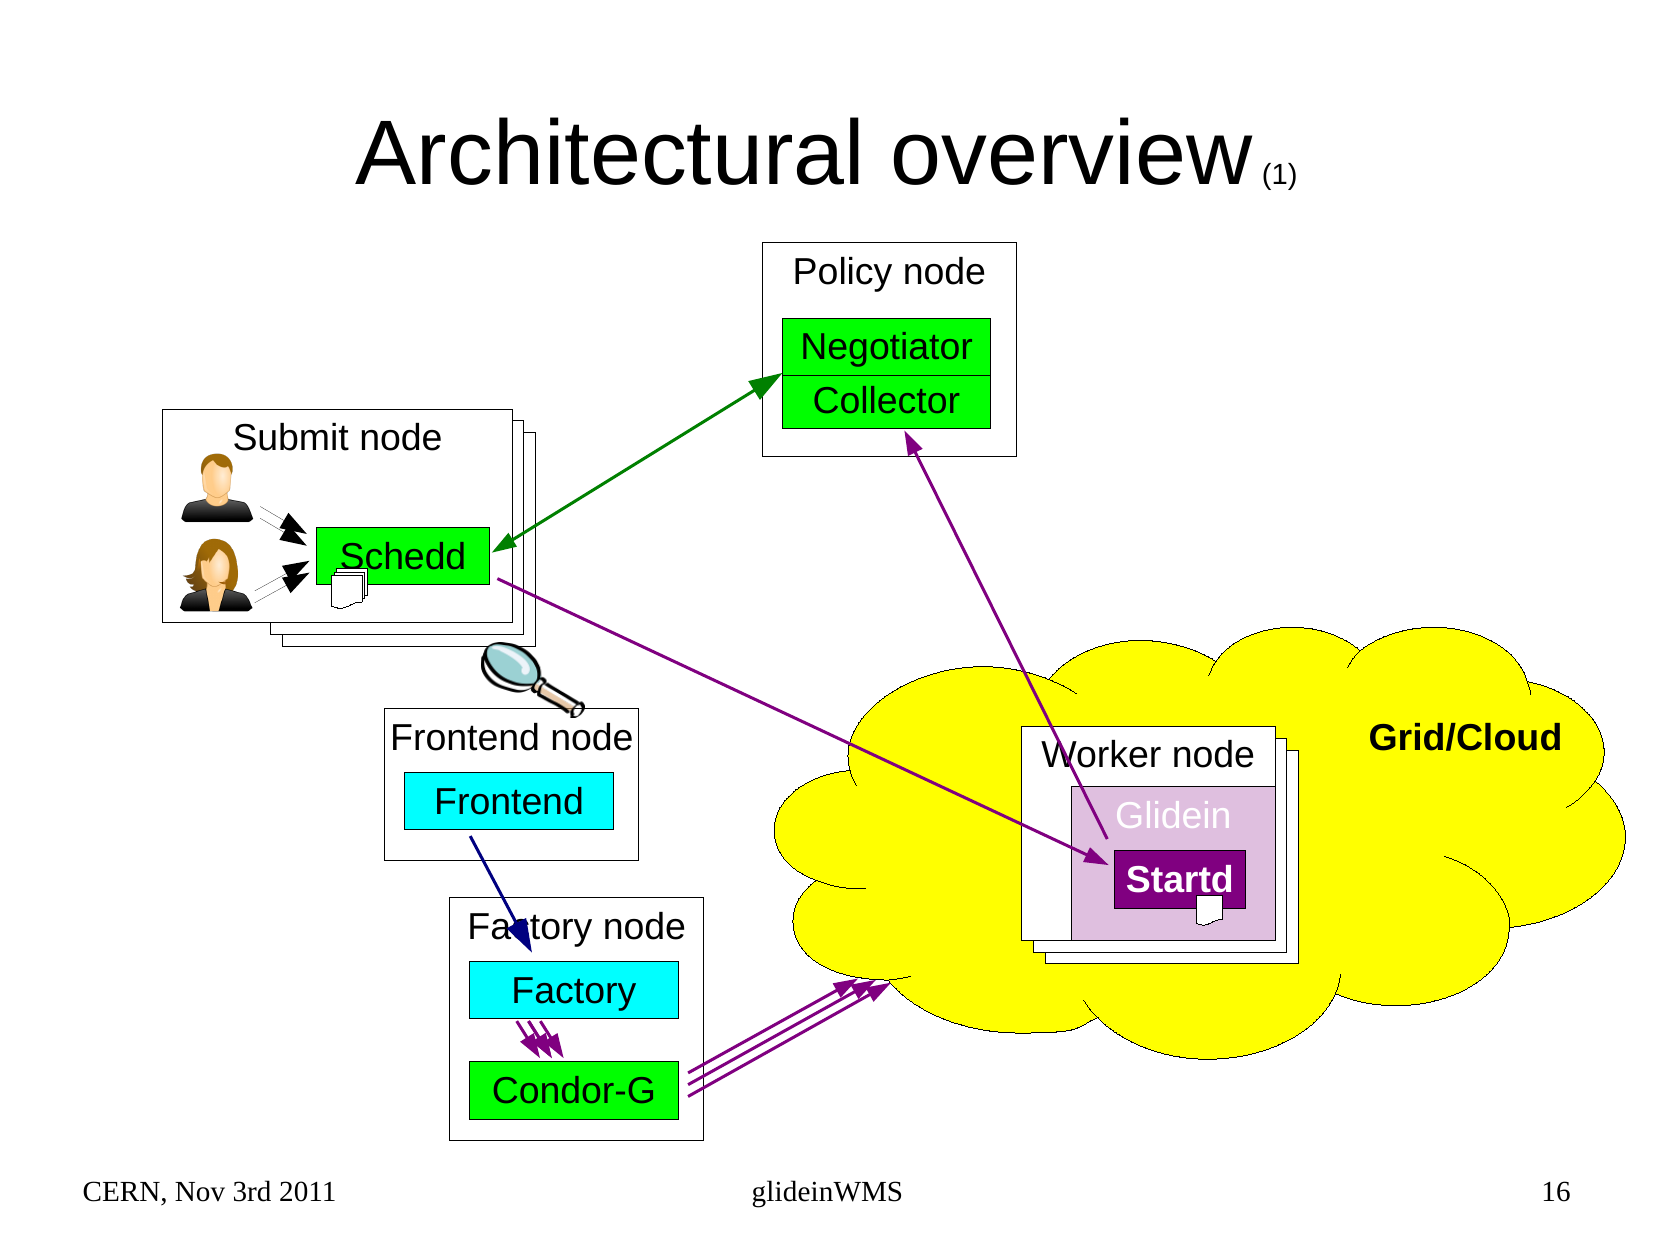

# Architectural overview (1)
Policy node
Negotiator
Collector
Submit node
Submit node
Submit node
Schedd
Grid/Cloud
Frontend node
Worker node
Grid node
Grid node
Frontend
Glidein
Startd
Factory node
Factory
Condor-G
CERN, Nov 3rd 2011
glideinWMS
16